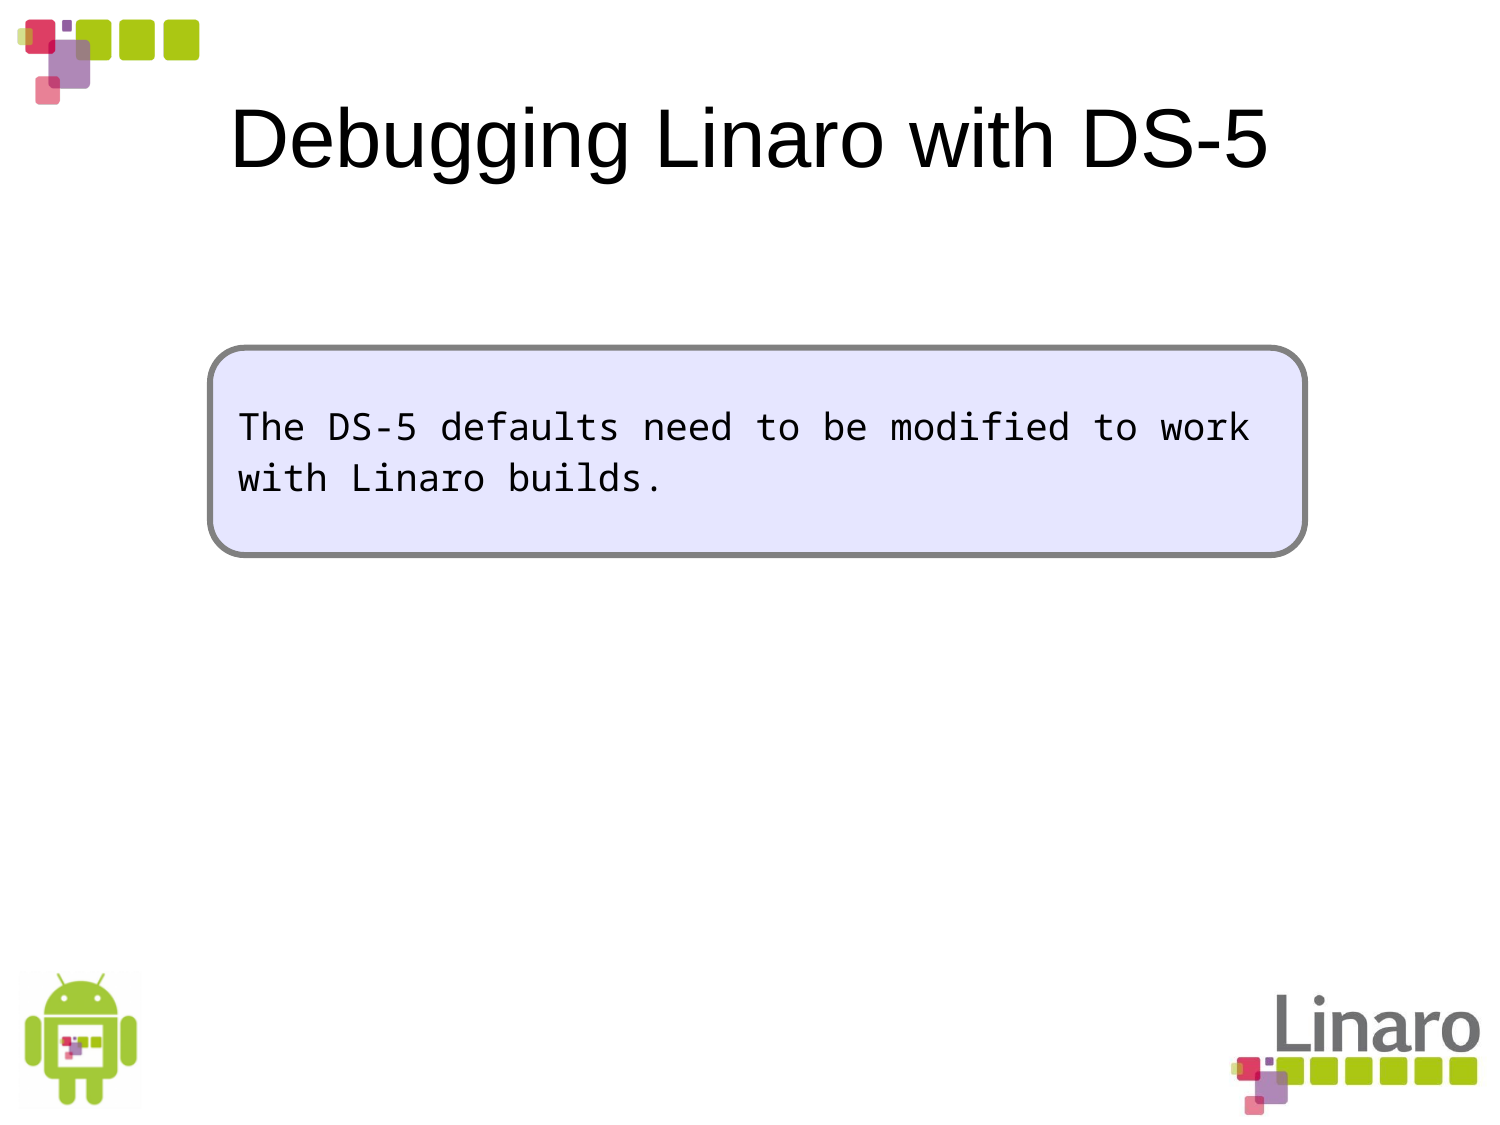

# Debugging Linaro with DS-5
The DS-5 defaults need to be modified to work with Linaro builds.